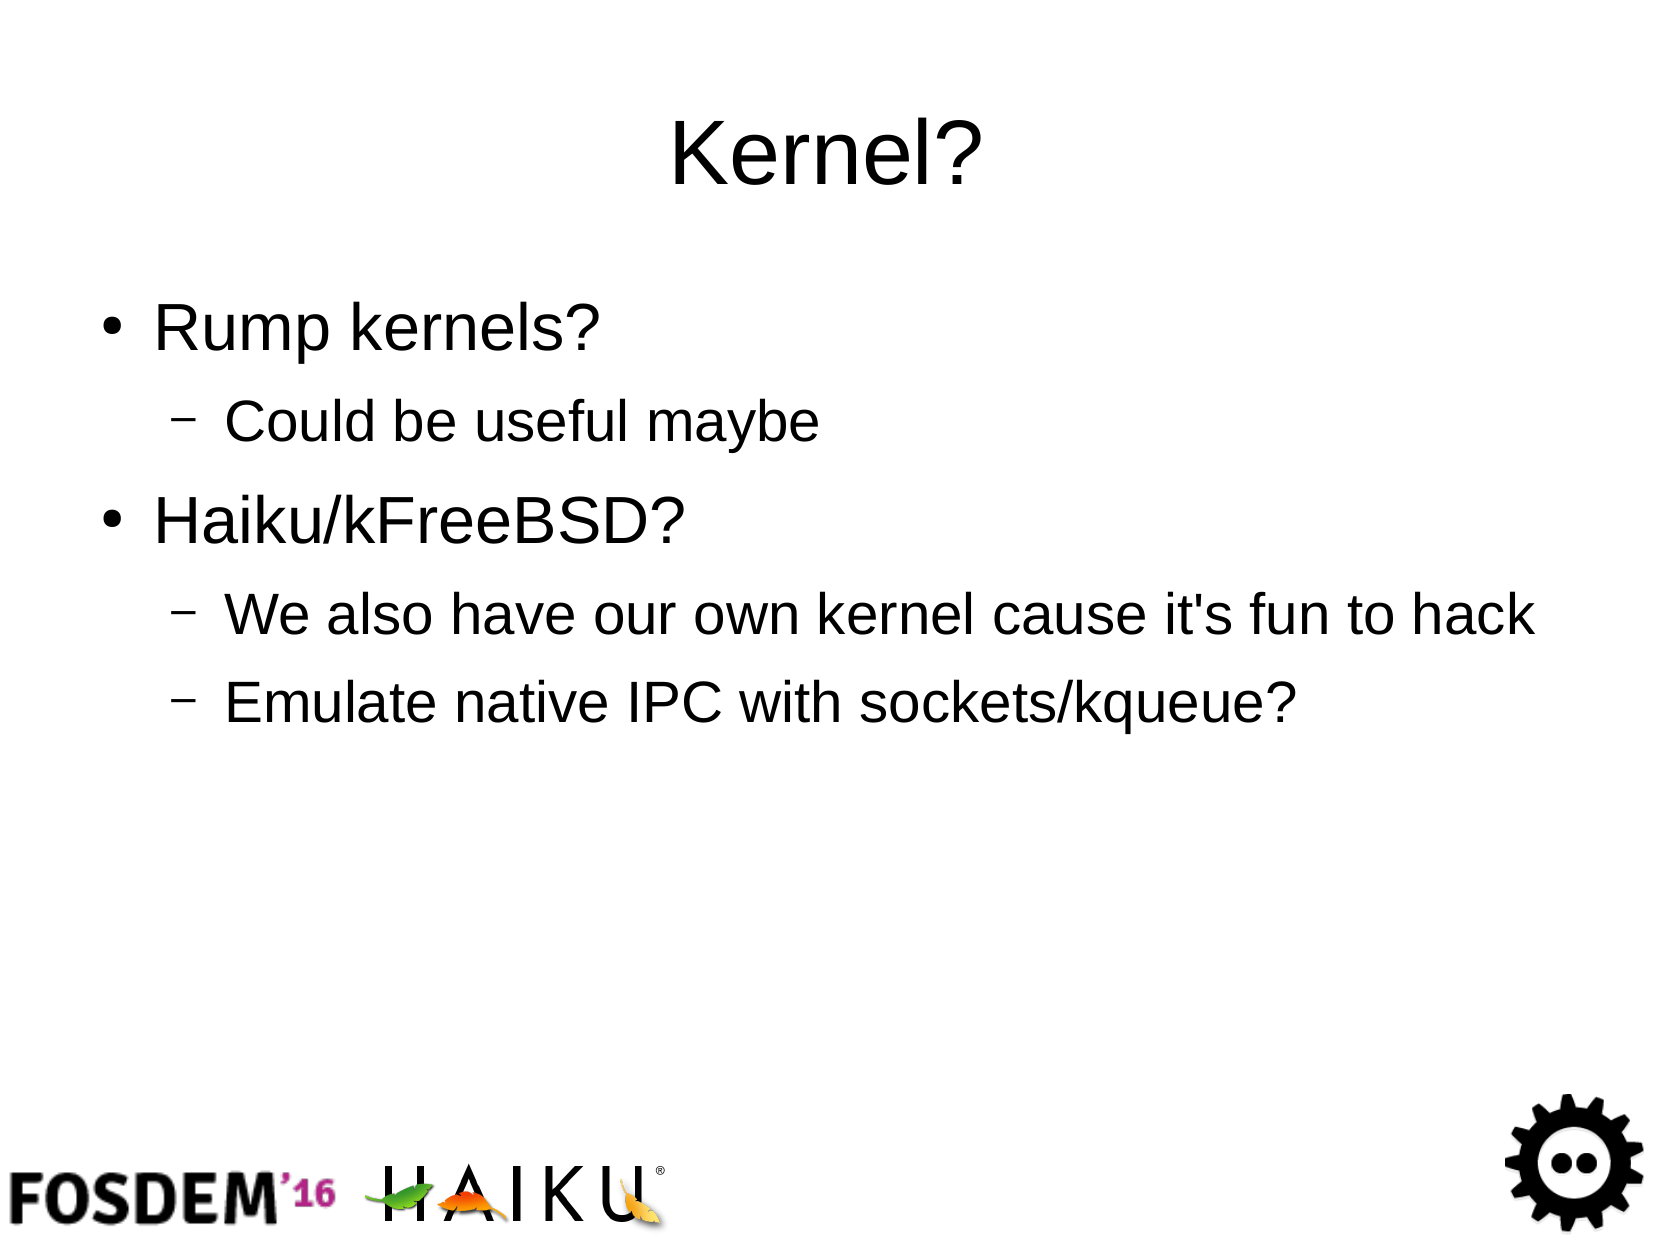

# Kernel?
Rump kernels?
Could be useful maybe
Haiku/kFreeBSD?
We also have our own kernel cause it's fun to hack
Emulate native IPC with sockets/kqueue?